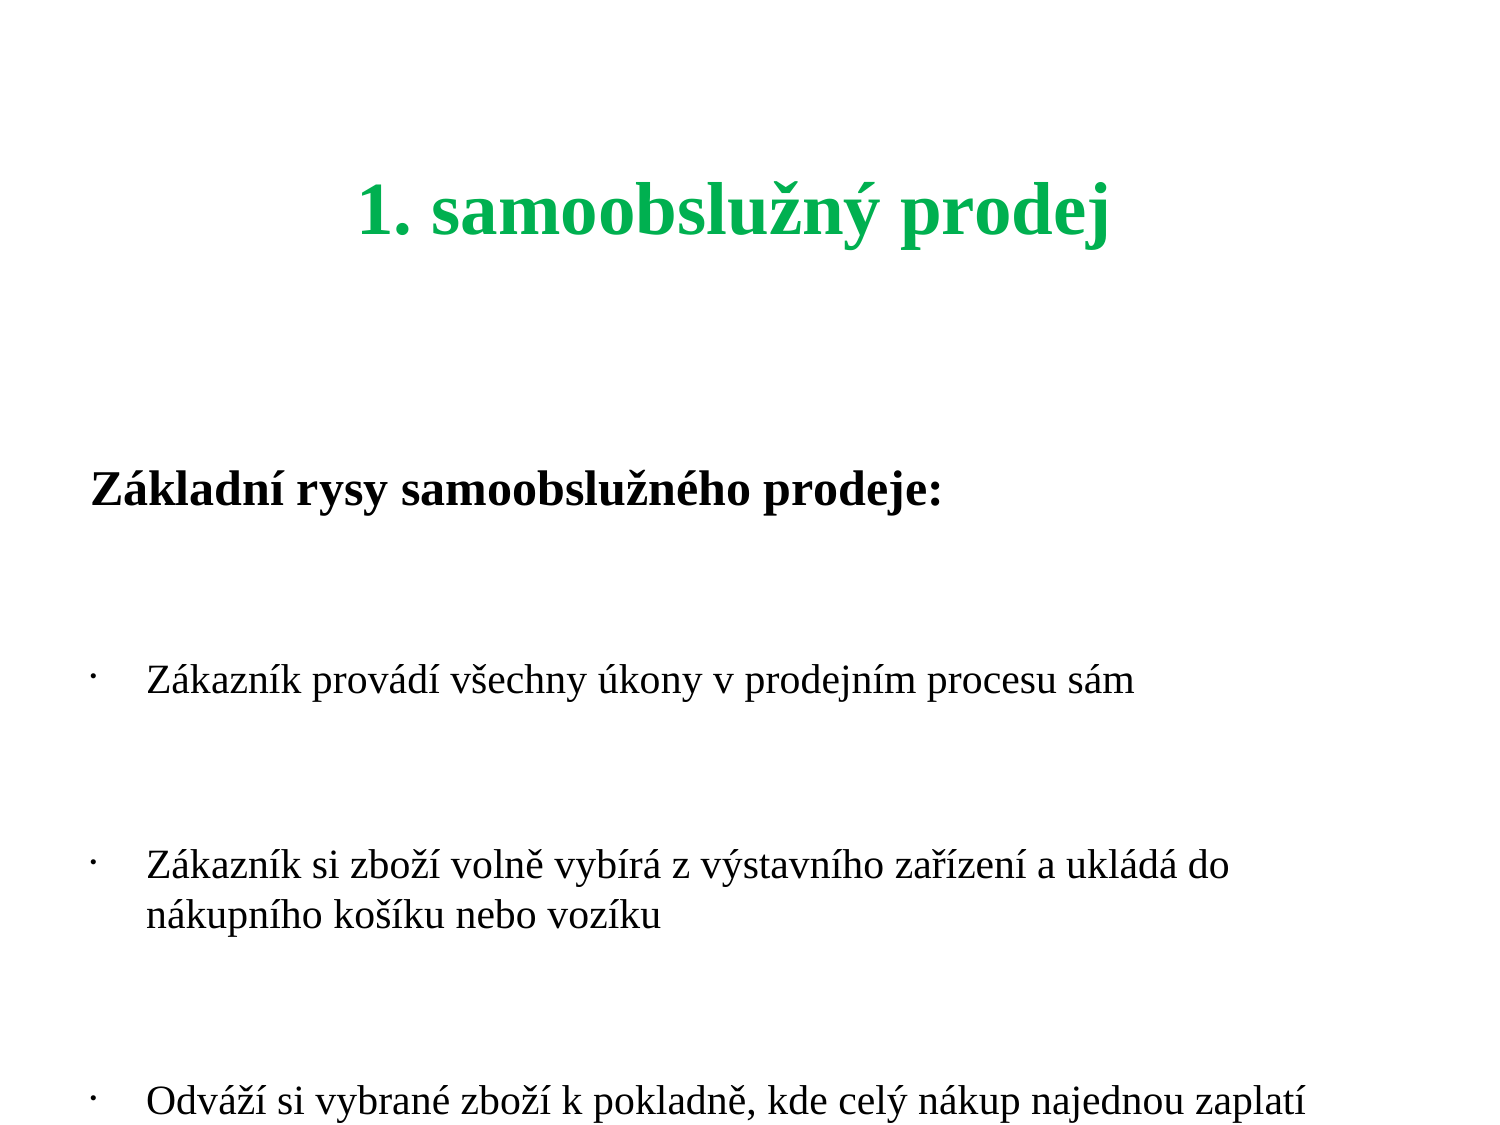

# 1. samoobslužný prodej
Základní rysy samoobslužného prodeje:
Zákazník provádí všechny úkony v prodejním procesu sám
Zákazník si zboží volně vybírá z výstavního zařízení a ukládá do nákupního košíku nebo vozíku
Odváží si vybrané zboží k pokladně, kde celý nákup najednou zaplatí